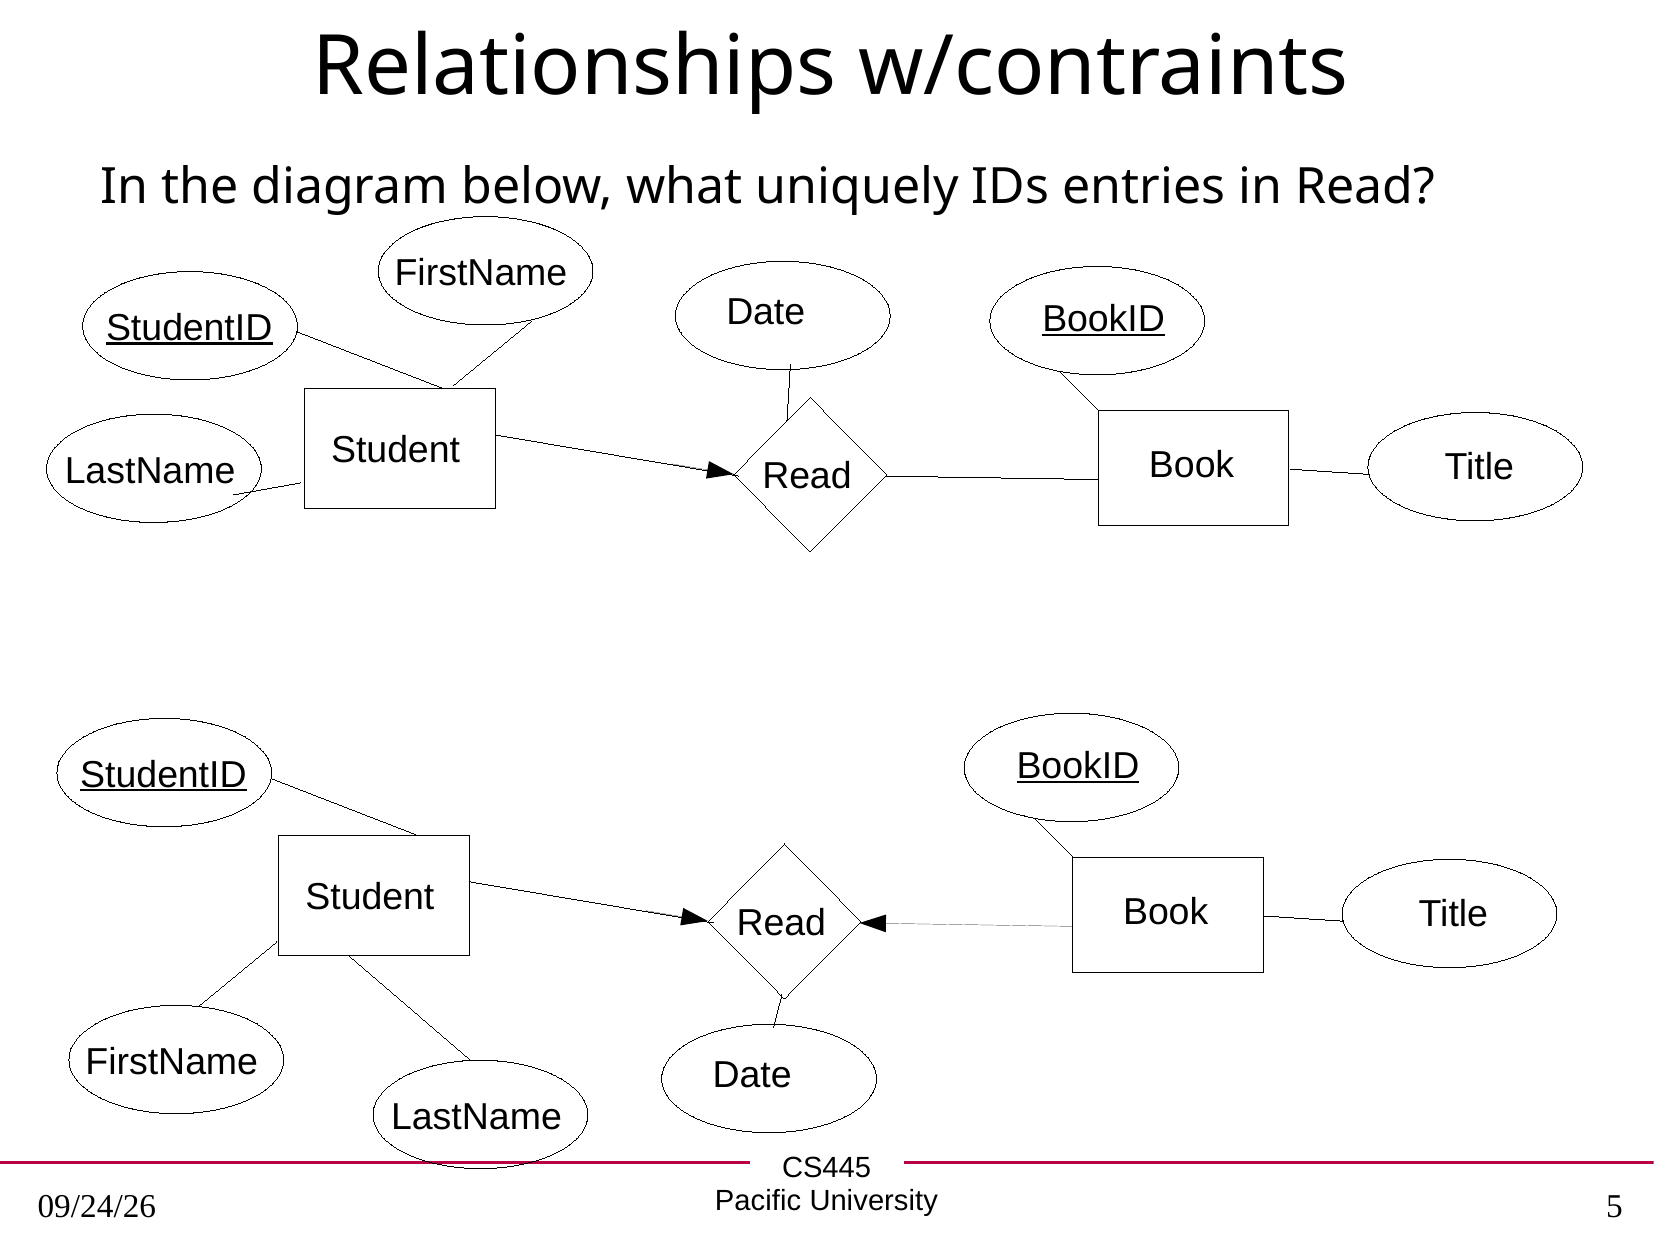

# Relationships w/contraints
In the diagram below, what uniquely IDs entries in Read?
FirstName
Date
BookID
StudentID
Student
Book
Title
LastName
Read
BookID
StudentID
Student
Book
Title
Read
FirstName
Date
LastName